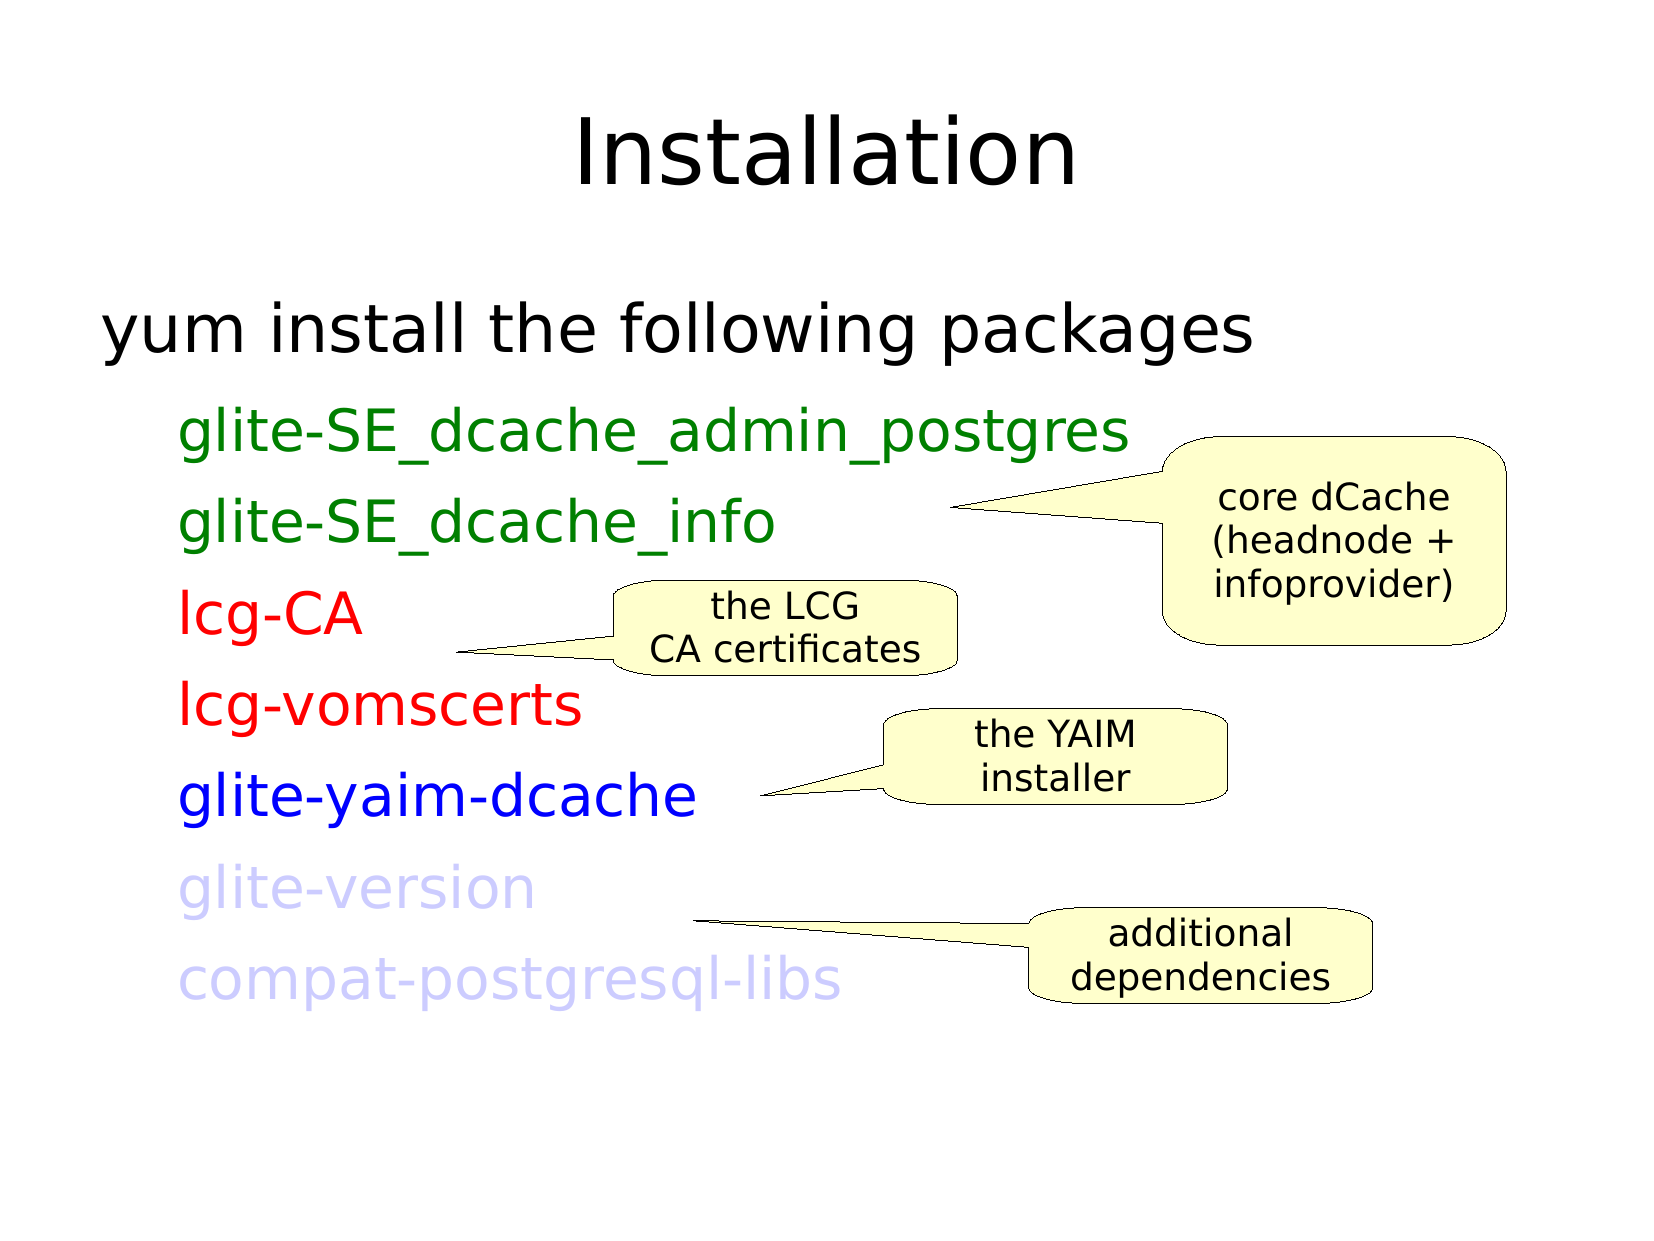

# Installation
yum install the following packages
glite-SE_dcache_admin_postgres
glite-SE_dcache_info
lcg-CA
lcg-vomscerts
glite-yaim-dcache
glite-version
compat-postgresql-libs
core dCache
(headnode + infoprovider)
the LCG
CA certificates
the YAIM installer
additional dependencies